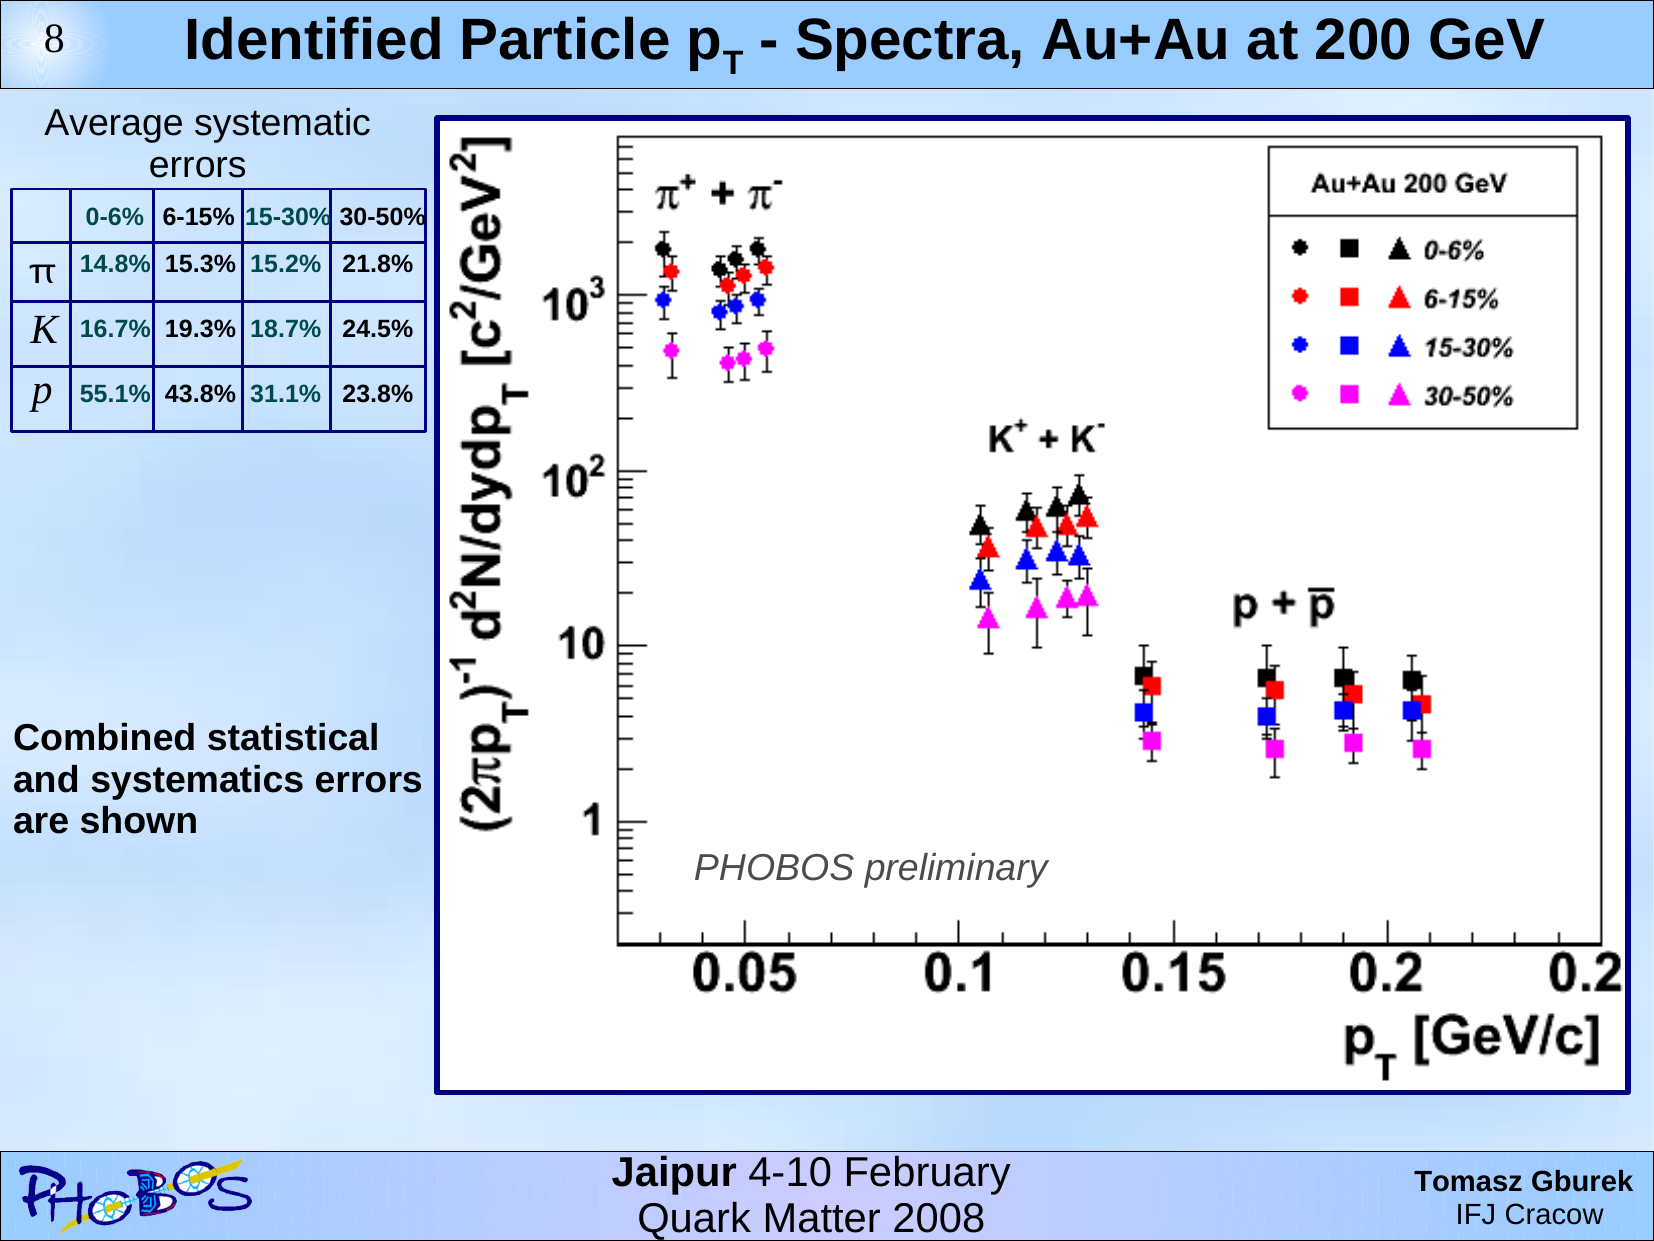

# Identified Particle pT - Spectra, Au+Au at 200 GeV
8
Average systematic errors
0-6%
6-15%
15-30%
30-50%
14.8% 15.3% 15.2% 21.8%
16.7% 19.3% 18.7% 24.5%
55.1% 43.8% 31.1% 23.8%
Combined statistical
and systematics errors
are shown
PHOBOS preliminary